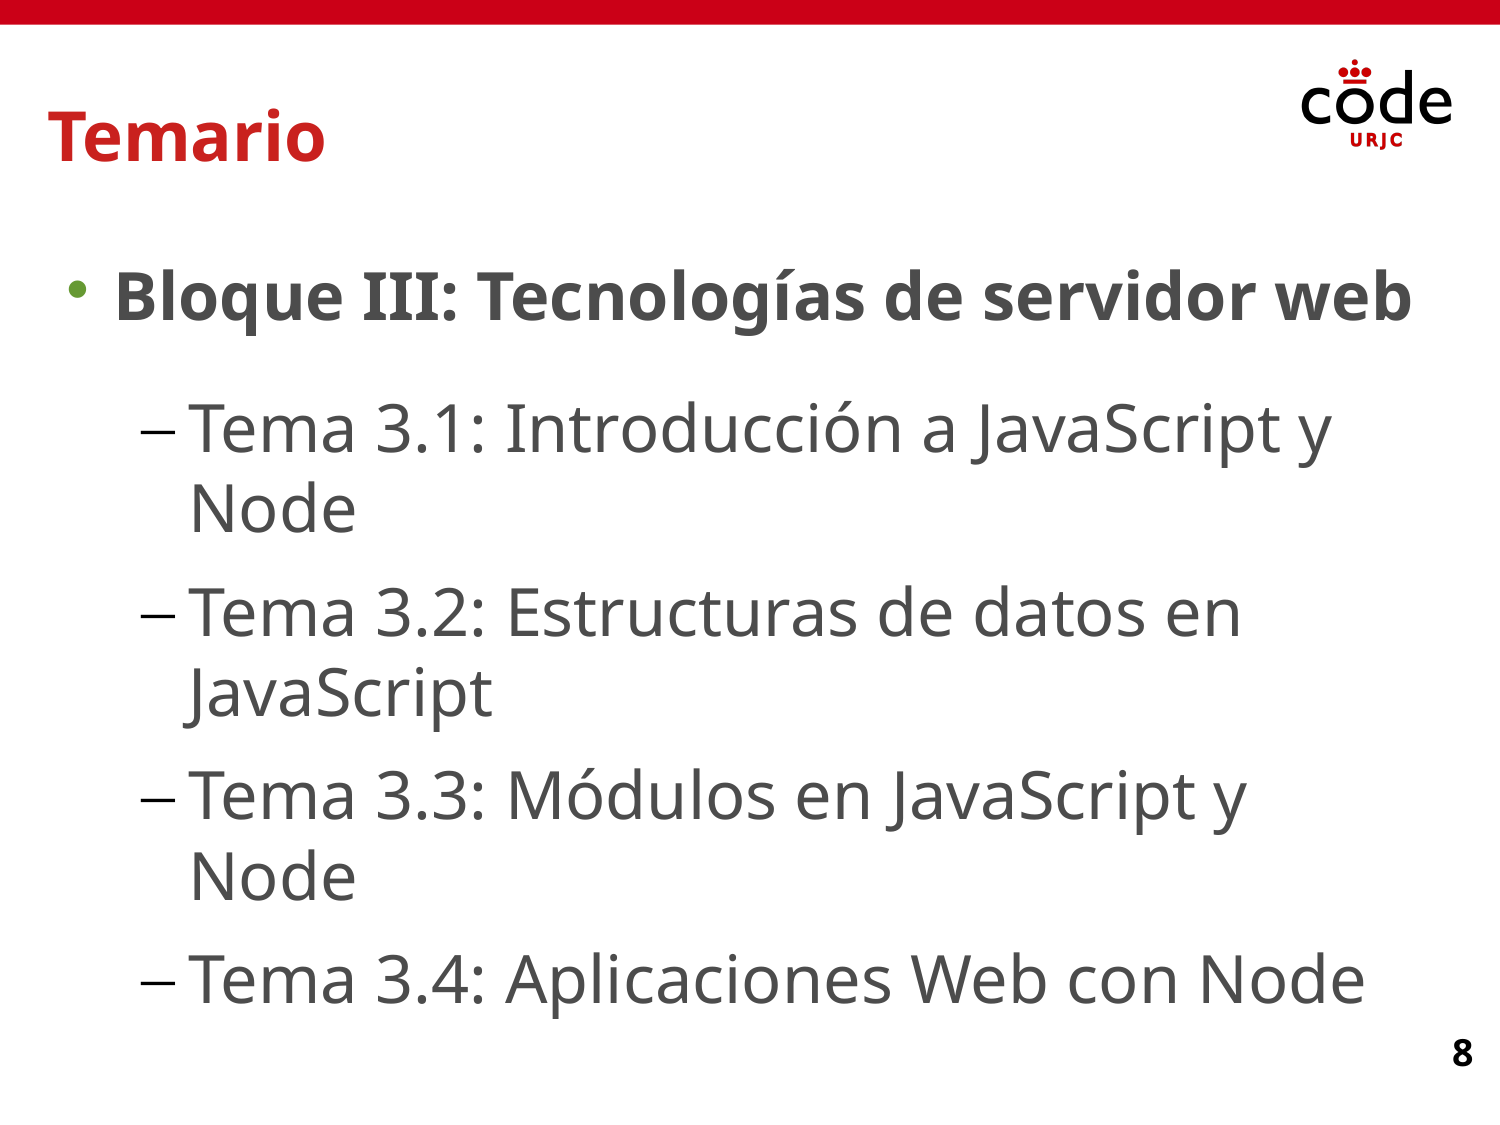

# Temario
Bloque III: Tecnologías de servidor web
Tema 3.1: Introducción a JavaScript y Node
Tema 3.2: Estructuras de datos en JavaScript
Tema 3.3: Módulos en JavaScript y Node
Tema 3.4: Aplicaciones Web con Node
8